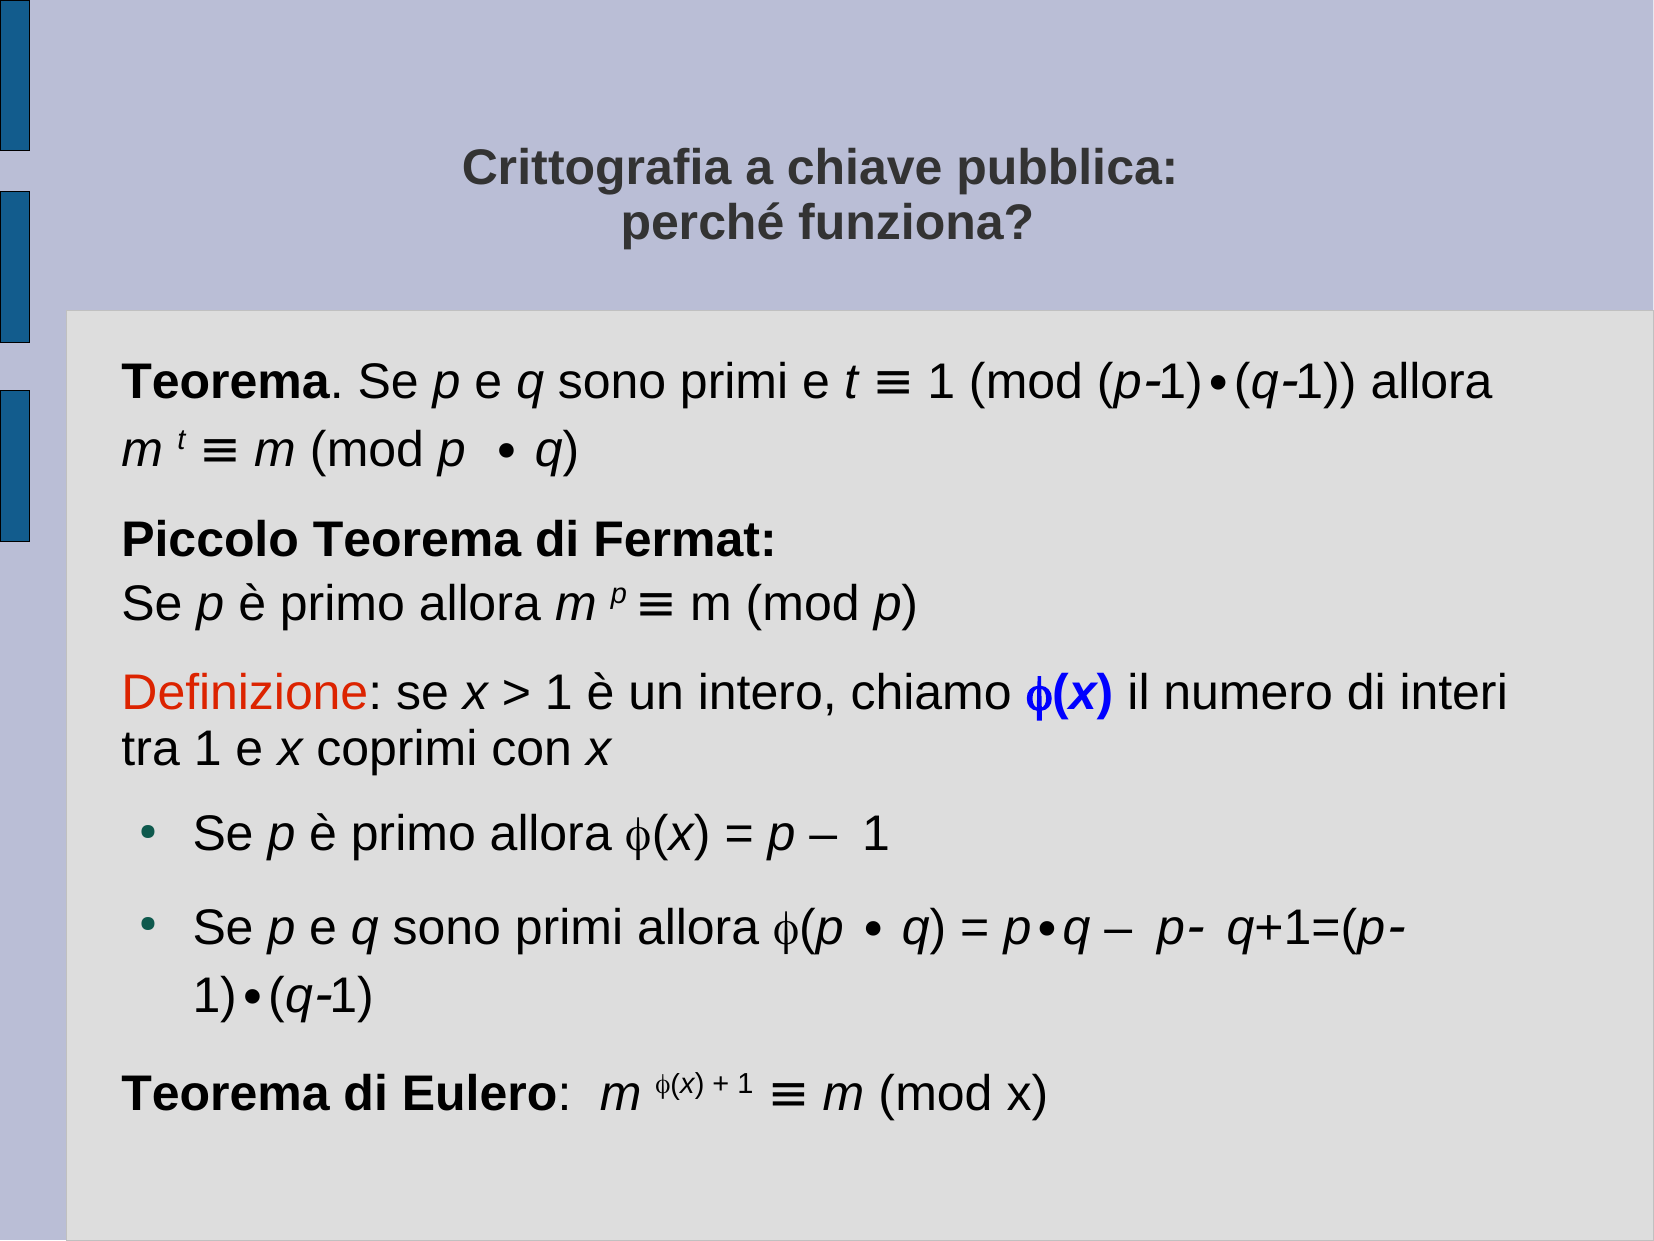

# Crittografia a chiave pubblica: perché funziona?
Teorema. Se p e q sono primi e t ≡ 1 (mod (p-1)∙(q-1)) allora m t ≡ m (mod p ∙ q)
Piccolo Teorema di Fermat: Se p è primo allora m p ≡ m (mod p)
Definizione: se x > 1 è un intero, chiamo f(x) il numero di interi tra 1 e x coprimi con x
Se p è primo allora f(x) = p – 1
Se p e q sono primi allora f(p ∙ q) = p∙q – p- q+1=(p-1)∙(q-1)
Teorema di Eulero: m f(x) + 1 ≡ m (mod x)